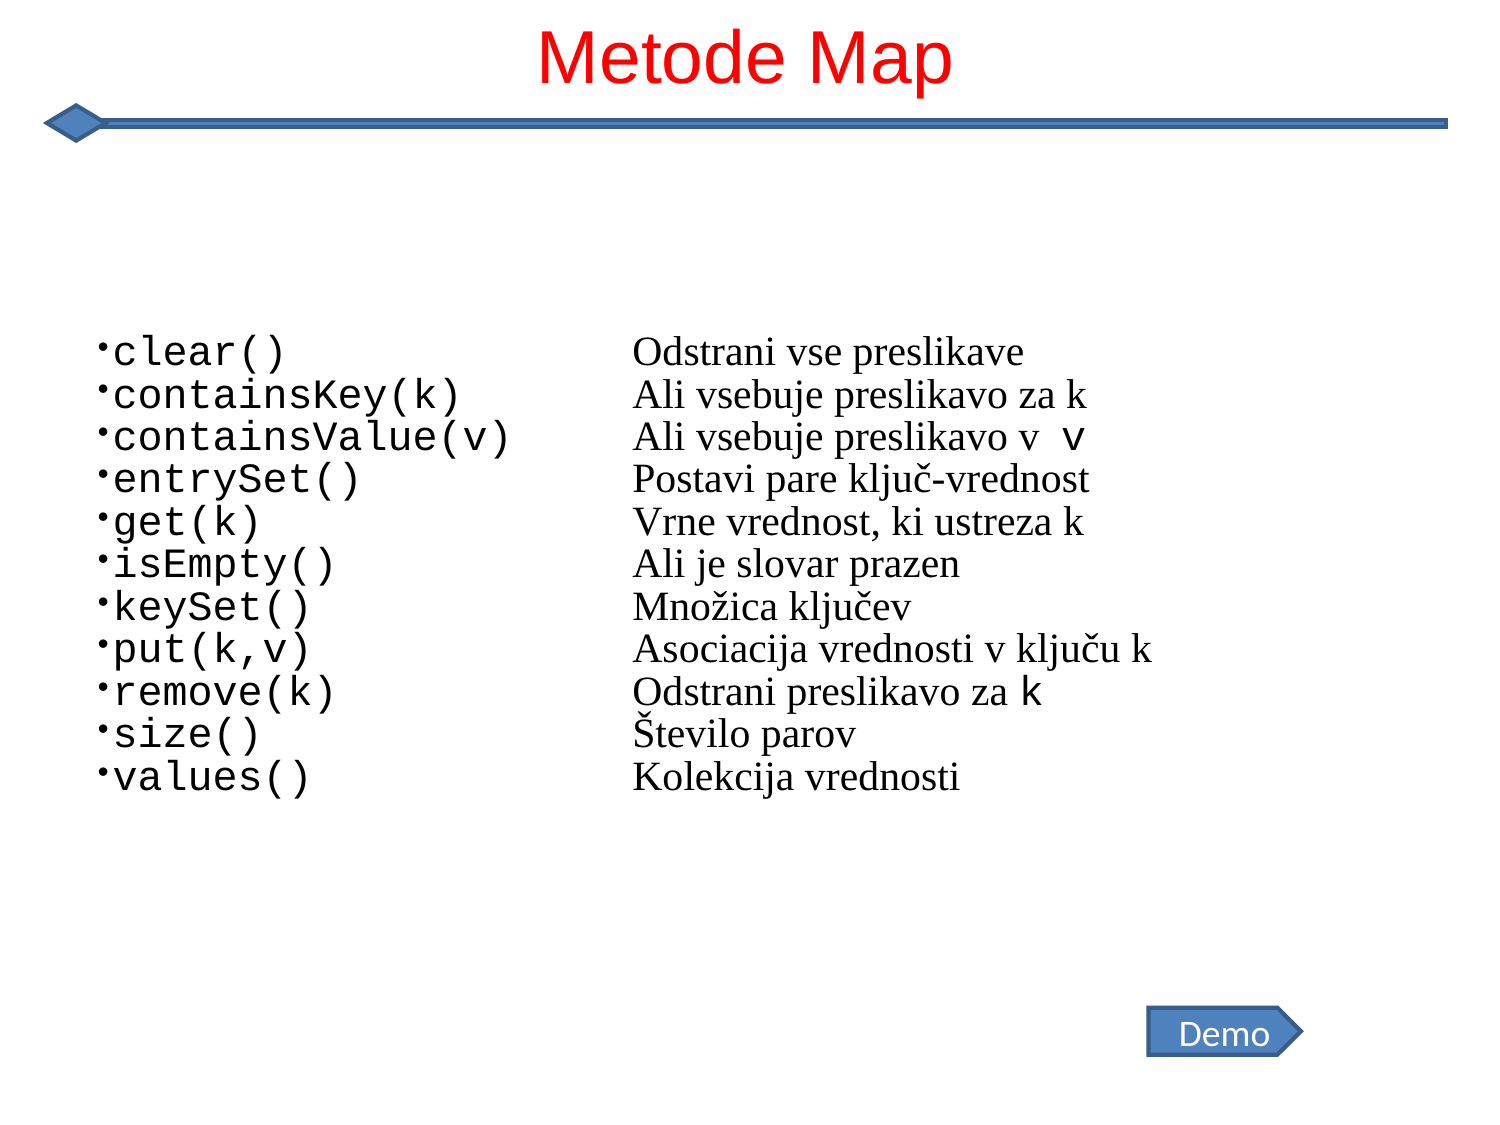

# Metode Map
clear() 		Odstrani vse preslikave
containsKey(k) 		Ali vsebuje preslikavo za k
containsValue(v)		Ali vsebuje preslikavo v v
entrySet() 		Postavi pare ključ-vrednost
get(k) 		Vrne vrednost, ki ustreza k
isEmpty() 		Ali je slovar prazen
keySet() 			Množica ključev
put(k,v) 			Asociacija vrednosti v ključu k
remove(k) 			Odstrani preslikavo za k
size() 				Število parov
values() 			Kolekcija vrednosti
Demo